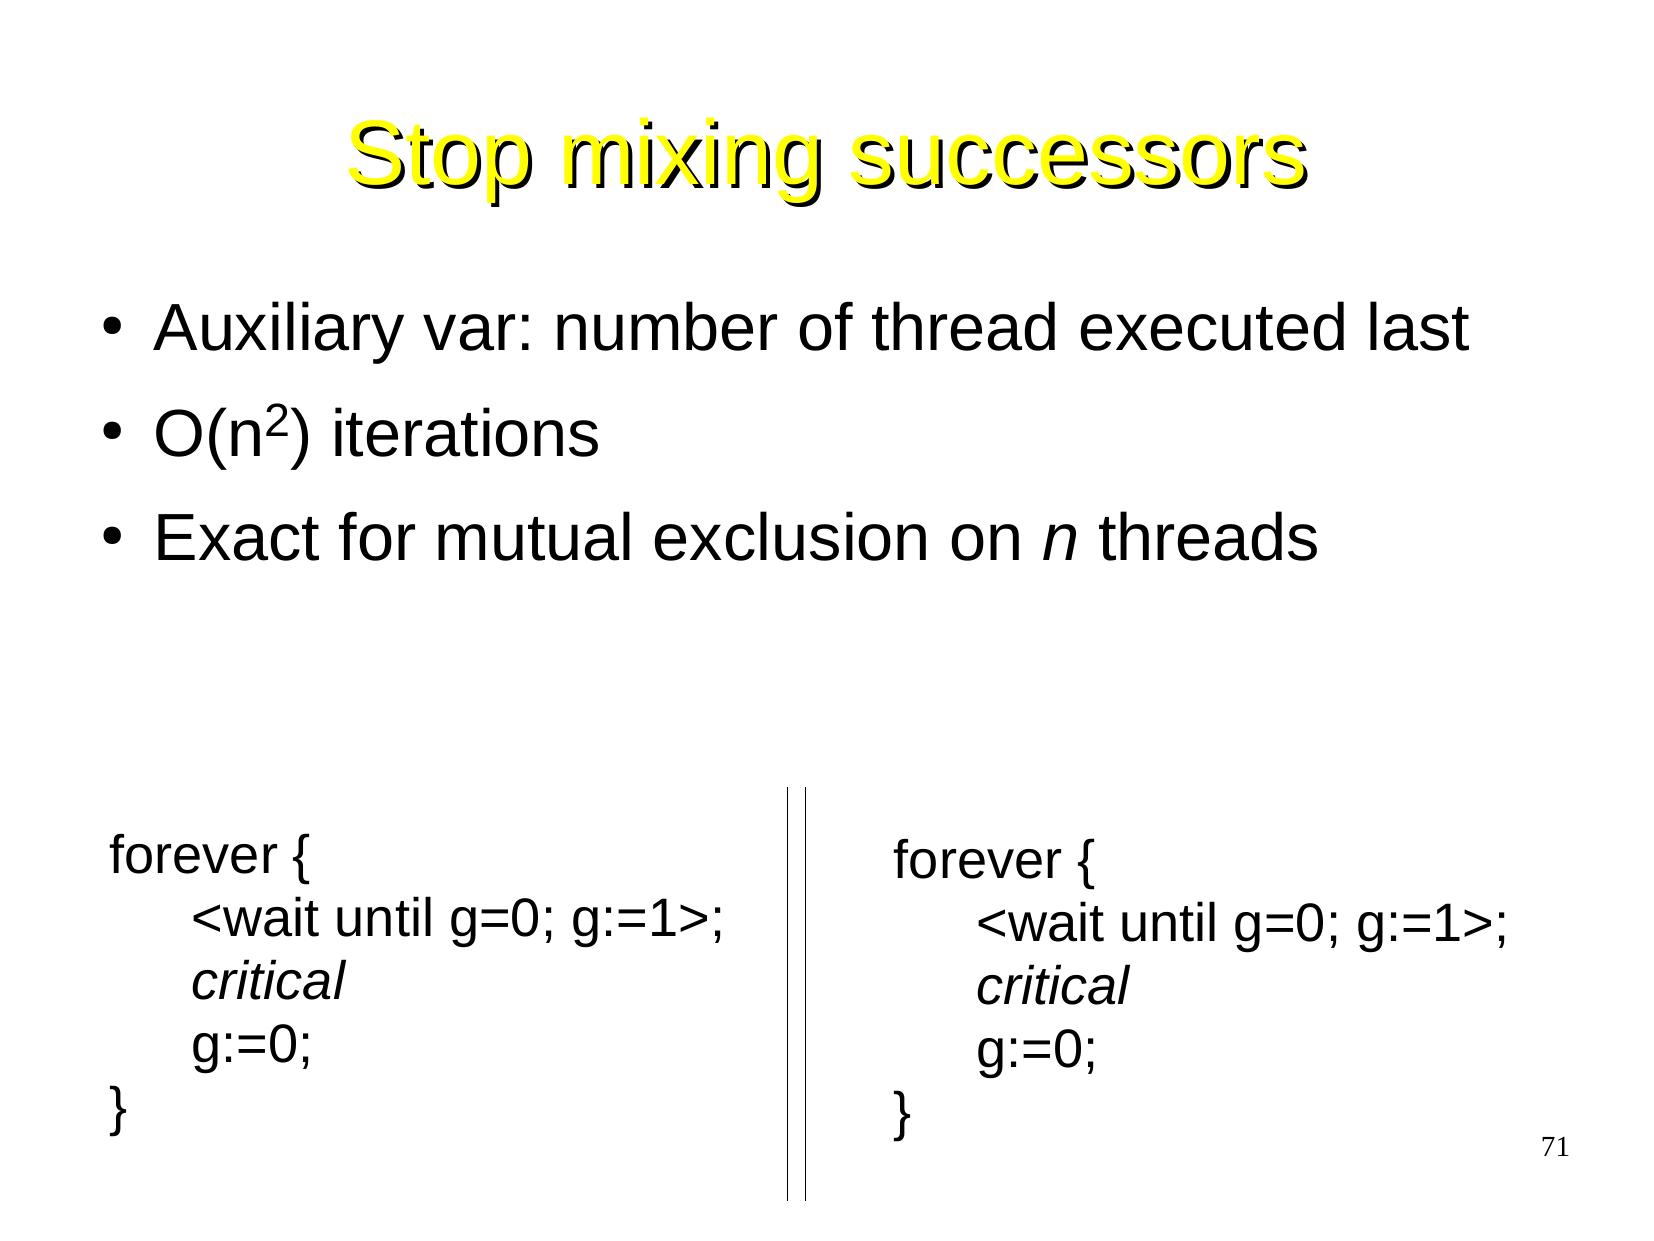

# Stop mixing successors
Auxiliary var: number of thread executed last
O(n2) iterations
Exact for mutual exclusion on n threads
forever {
<wait until g=0; g:=1>;
critical
g:=0;
}
forever {
<wait until g=0; g:=1>;
critical
g:=0;
}
71